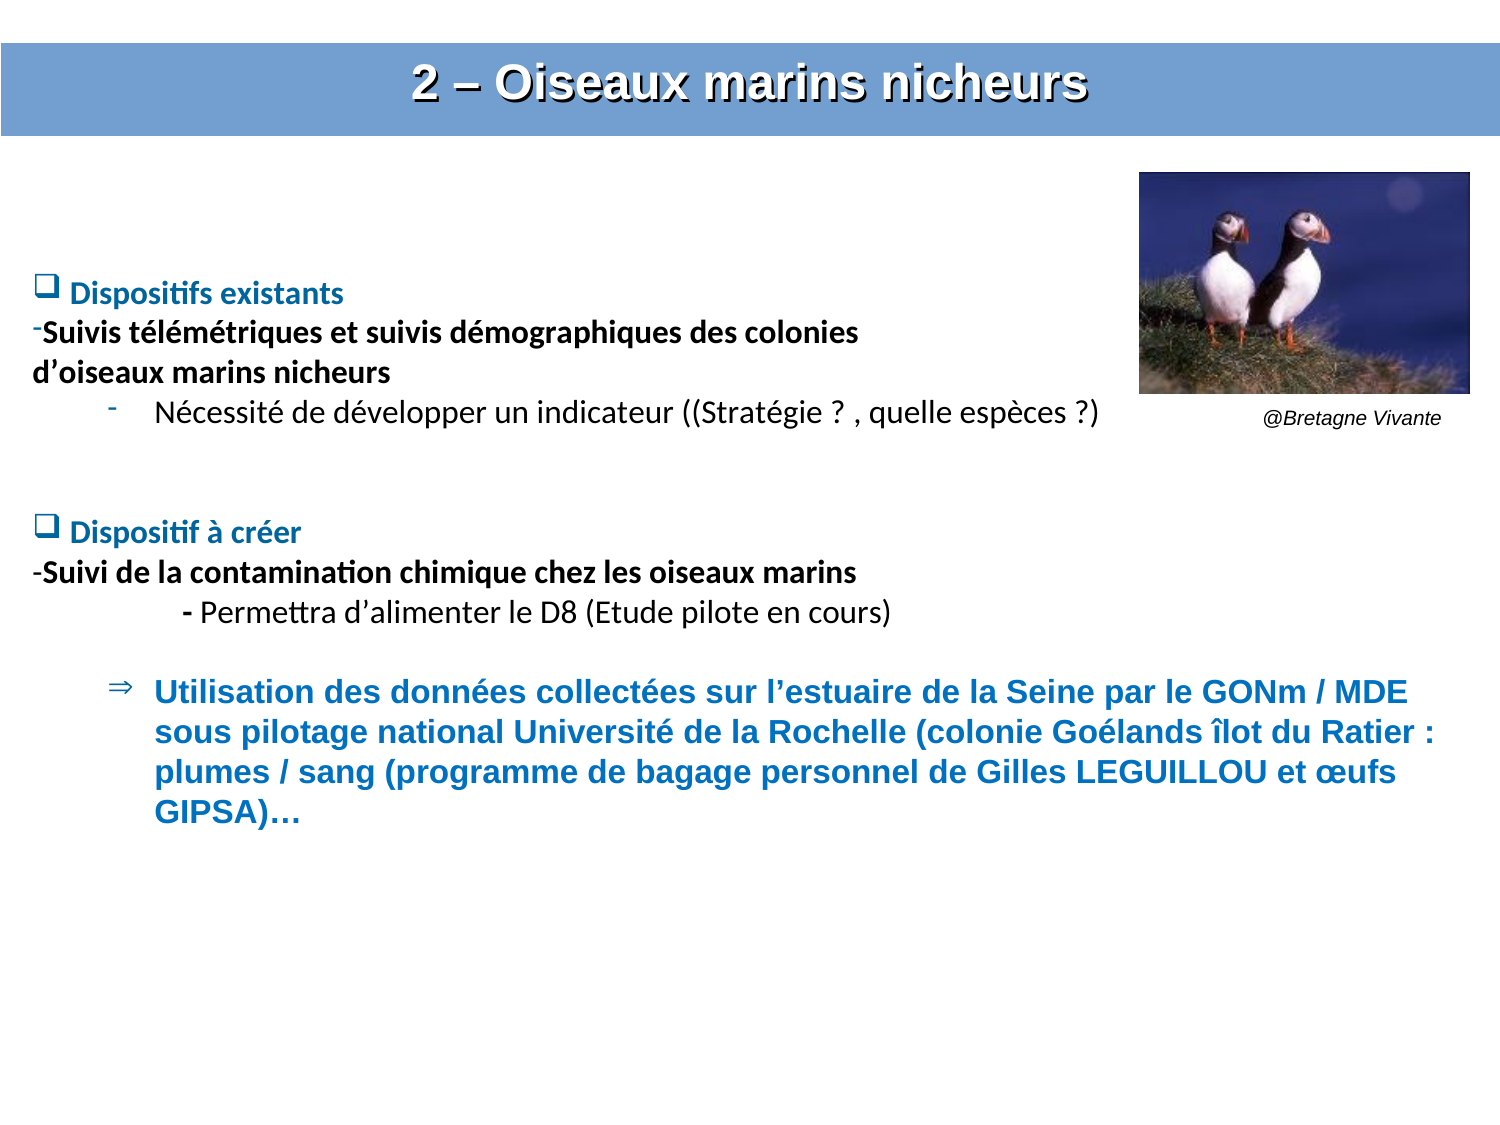

| 2 – Oiseaux marins nicheurs |
| --- |
 Dispositifs existants
Suivis télémétriques et suivis démographiques des colonies
d’oiseaux marins nicheurs
Nécessité de développer un indicateur ((Stratégie ? , quelle espèces ?)
 Dispositif à créer
-Suivi de la contamination chimique chez les oiseaux marins
	- Permettra d’alimenter le D8 (Etude pilote en cours)
Utilisation des données collectées sur l’estuaire de la Seine par le GONm / MDE sous pilotage national Université de la Rochelle (colonie Goélands îlot du Ratier : plumes / sang (programme de bagage personnel de Gilles LEGUILLOU et œufs GIPSA)…
@Bretagne Vivante